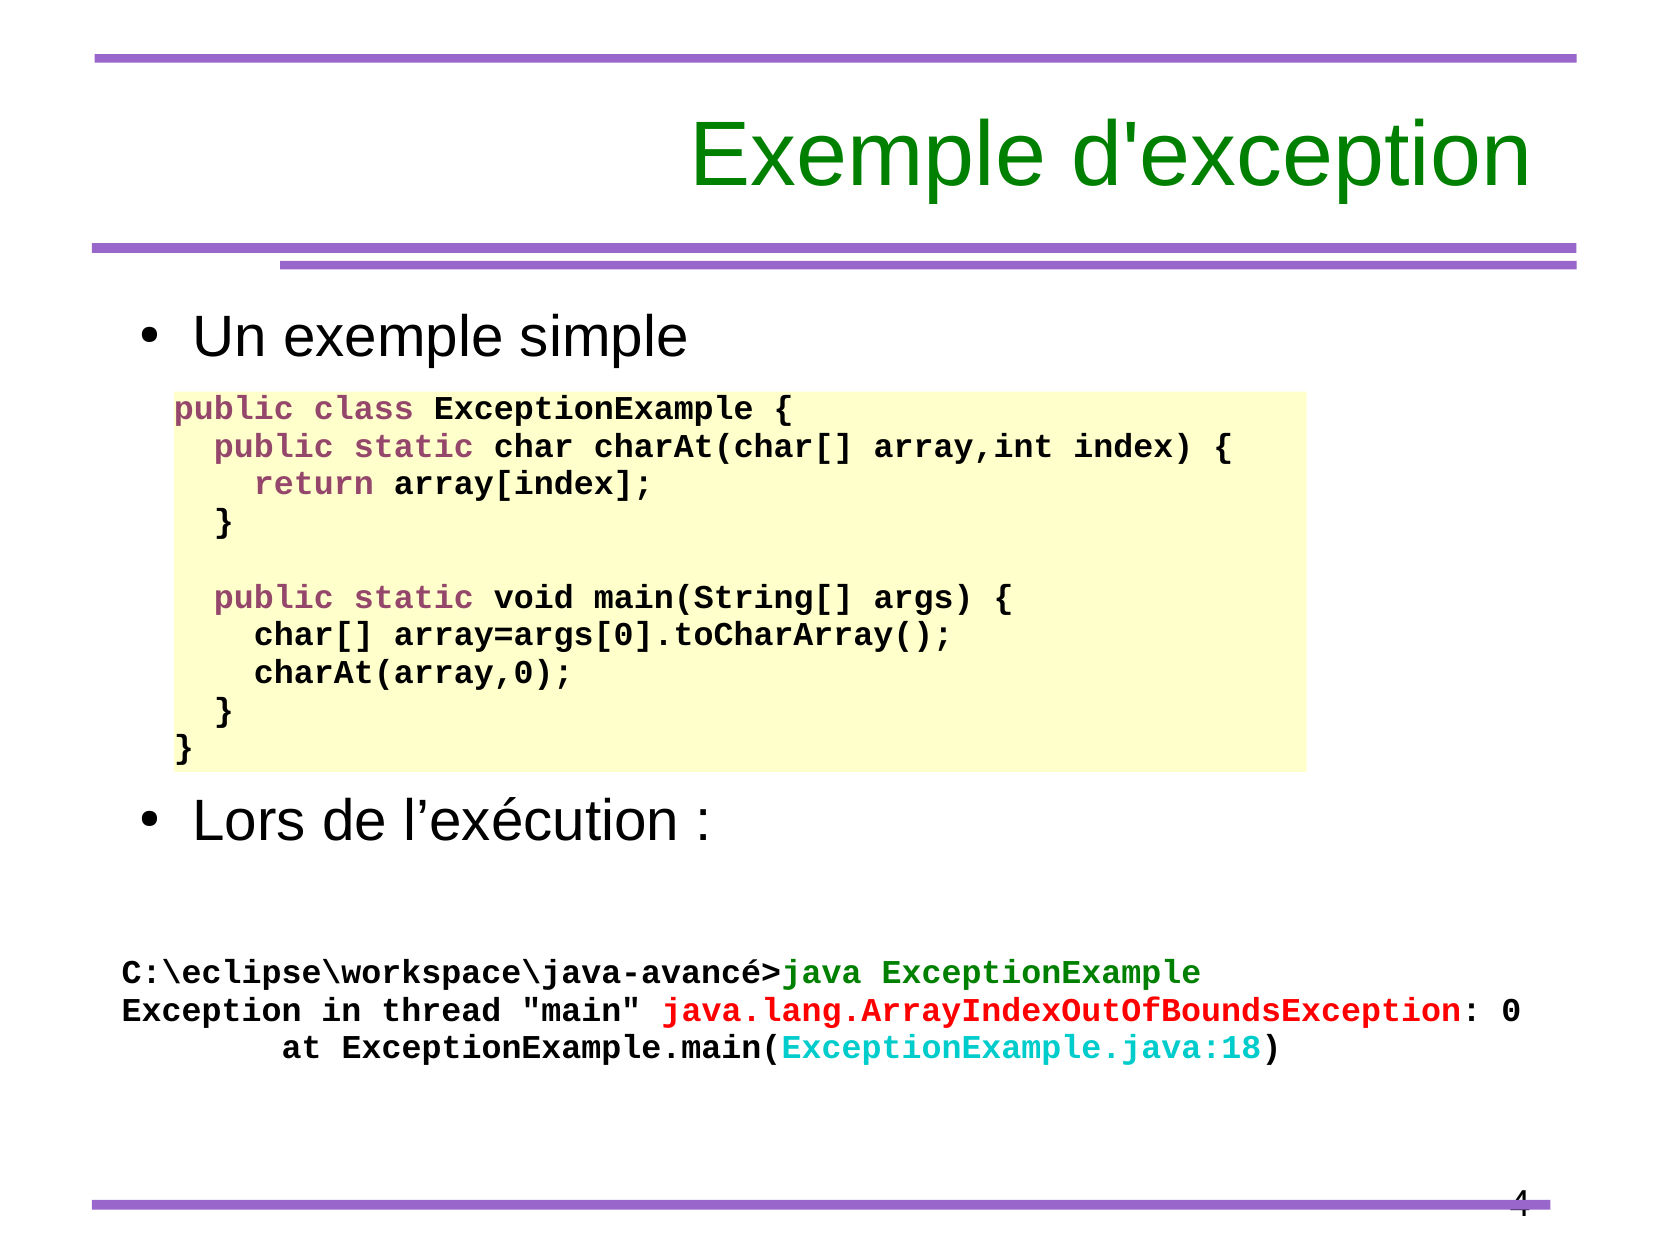

# Exemple d'exception
Un exemple simple
Lors de l’exécution :
public class ExceptionExample {
 public static char charAt(char[] array,int index) {
 return array[index];
 }
 public static void main(String[] args) {
 char[] array=args[0].toCharArray();
 charAt(array,0);
 }
}
C:\eclipse\workspace\java-avancé>java ExceptionExample
Exception in thread "main" java.lang.ArrayIndexOutOfBoundsException: 0
 at ExceptionExample.main(ExceptionExample.java:18)